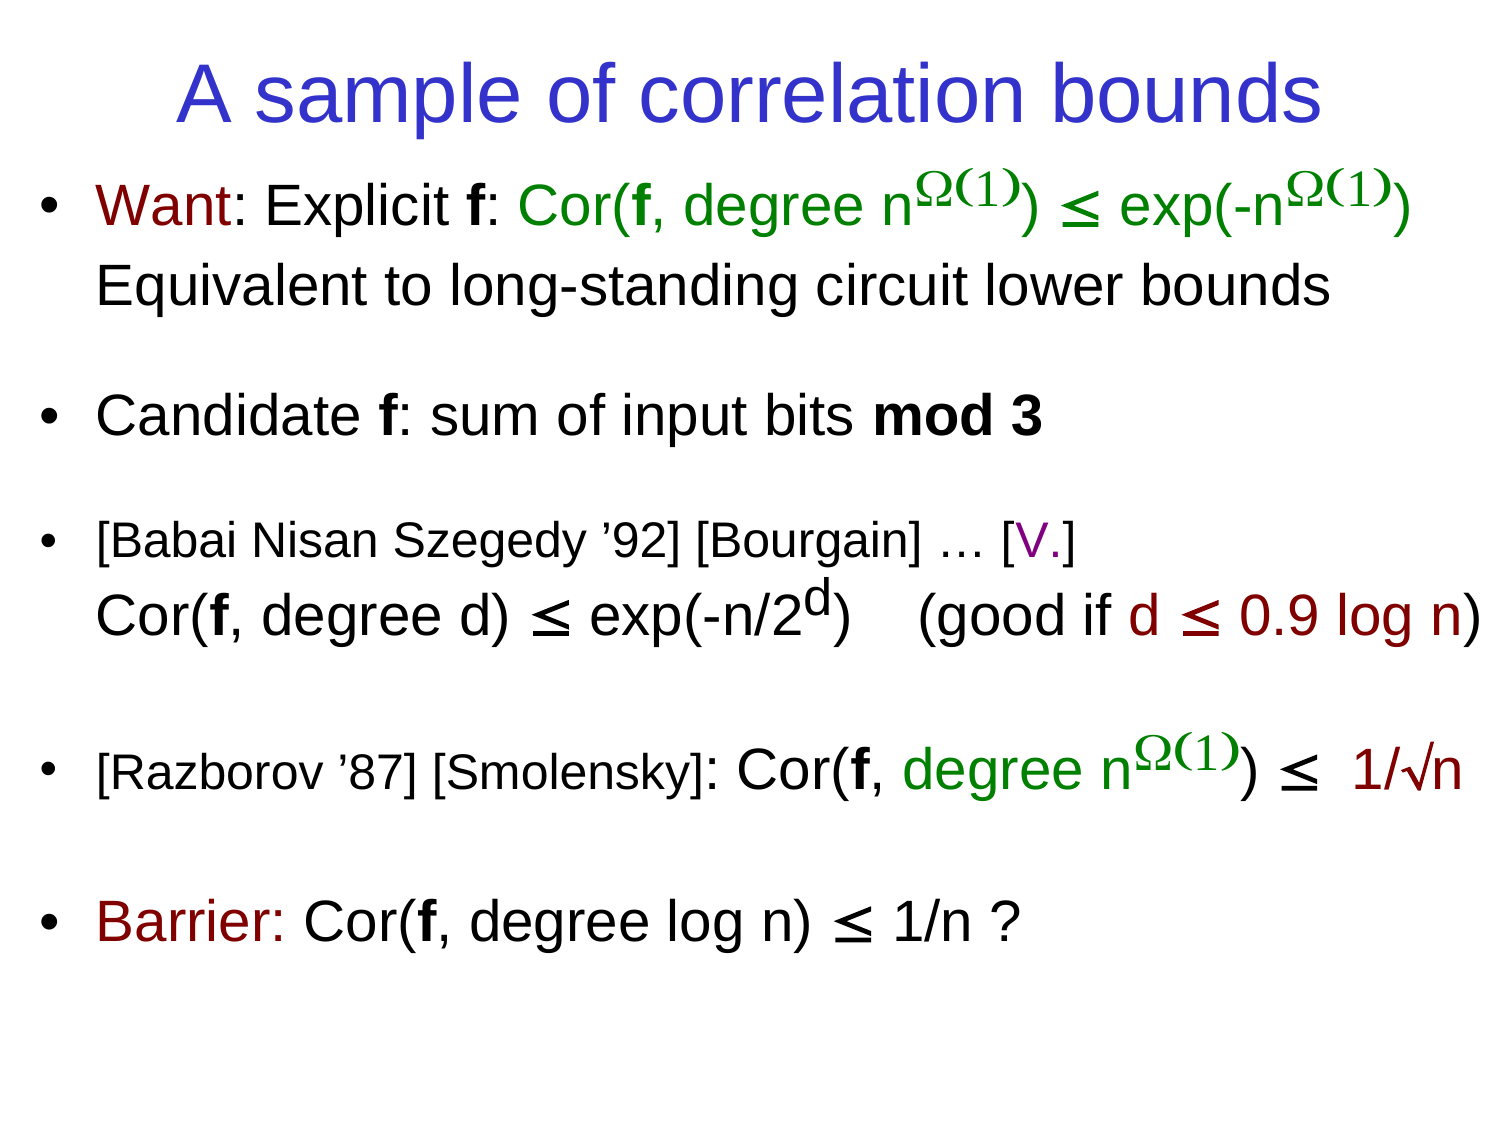

# A sample of correlation bounds
Want: Explicit f: Cor(f, degree n(1))  exp(-n(1))
Equivalent to long-standing circuit lower bounds
Candidate f: sum of input bits mod 3
[Babai Nisan Szegedy ’92] [Bourgain] … [V.]
Cor(f, degree d)  exp(-n/2d) (good if d  0.9 log n)
[Razborov ’87] [Smolensky]: Cor(f, degree n(1))  1/n
Barrier: Cor(f, degree log n)  1/n ?